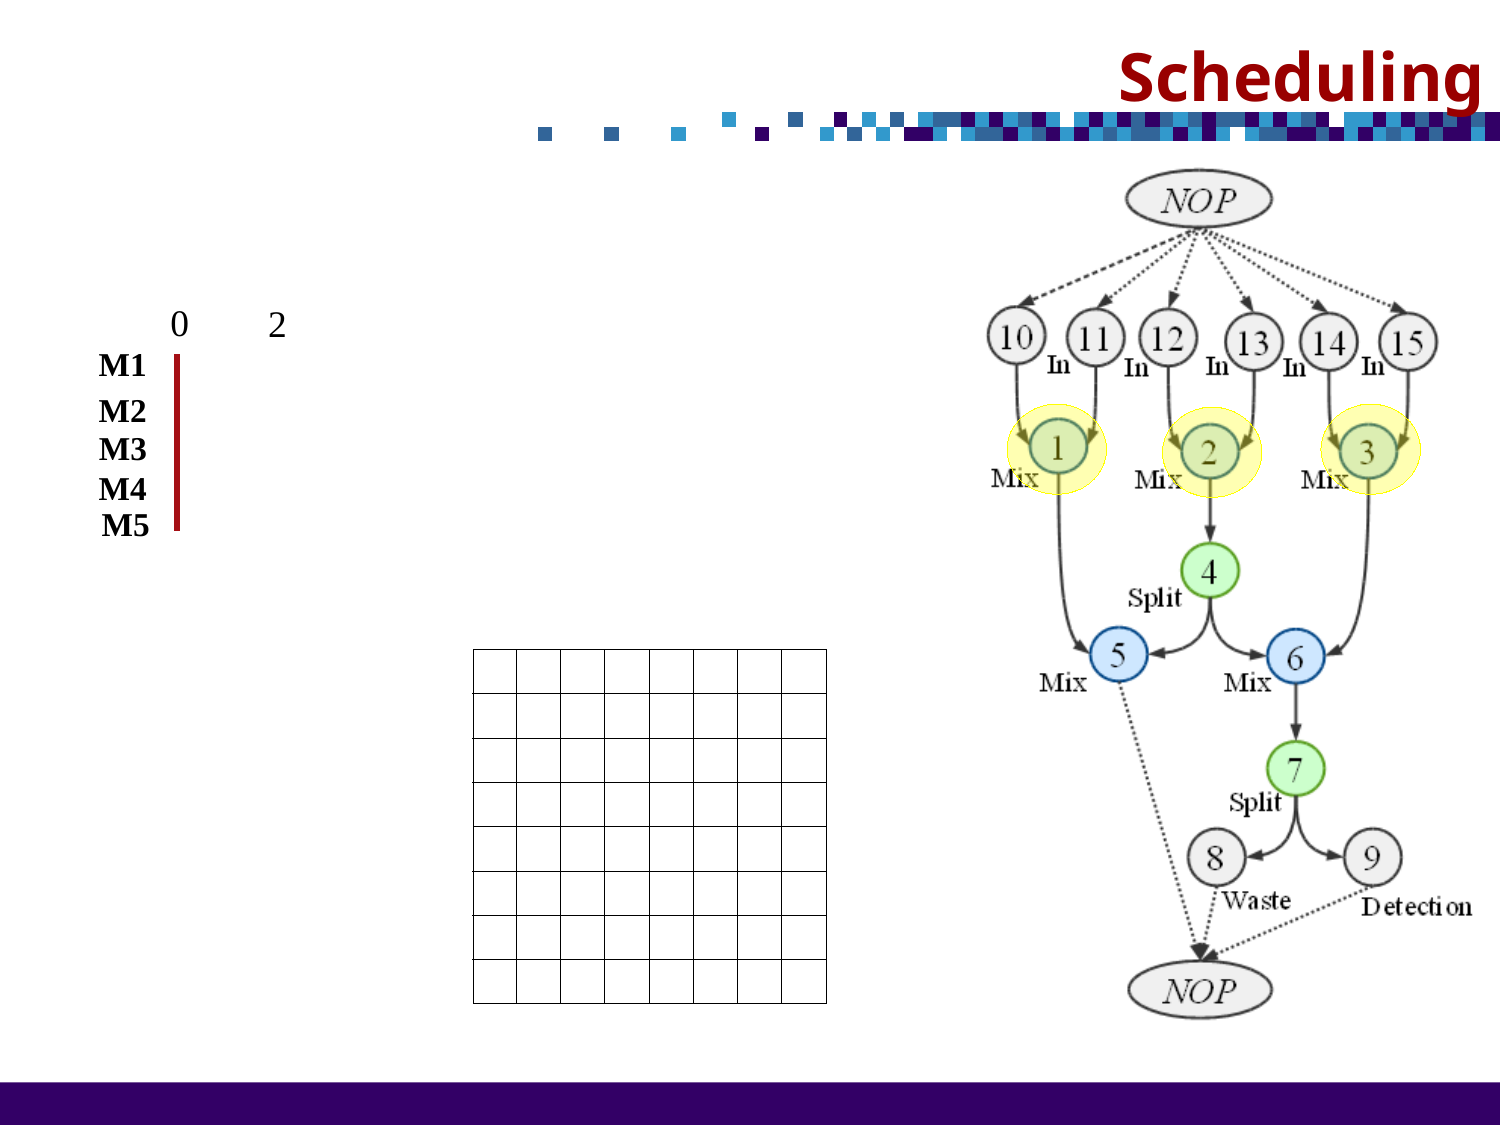

# Scheduling
0
2
M1
M2
M3
M4
M5